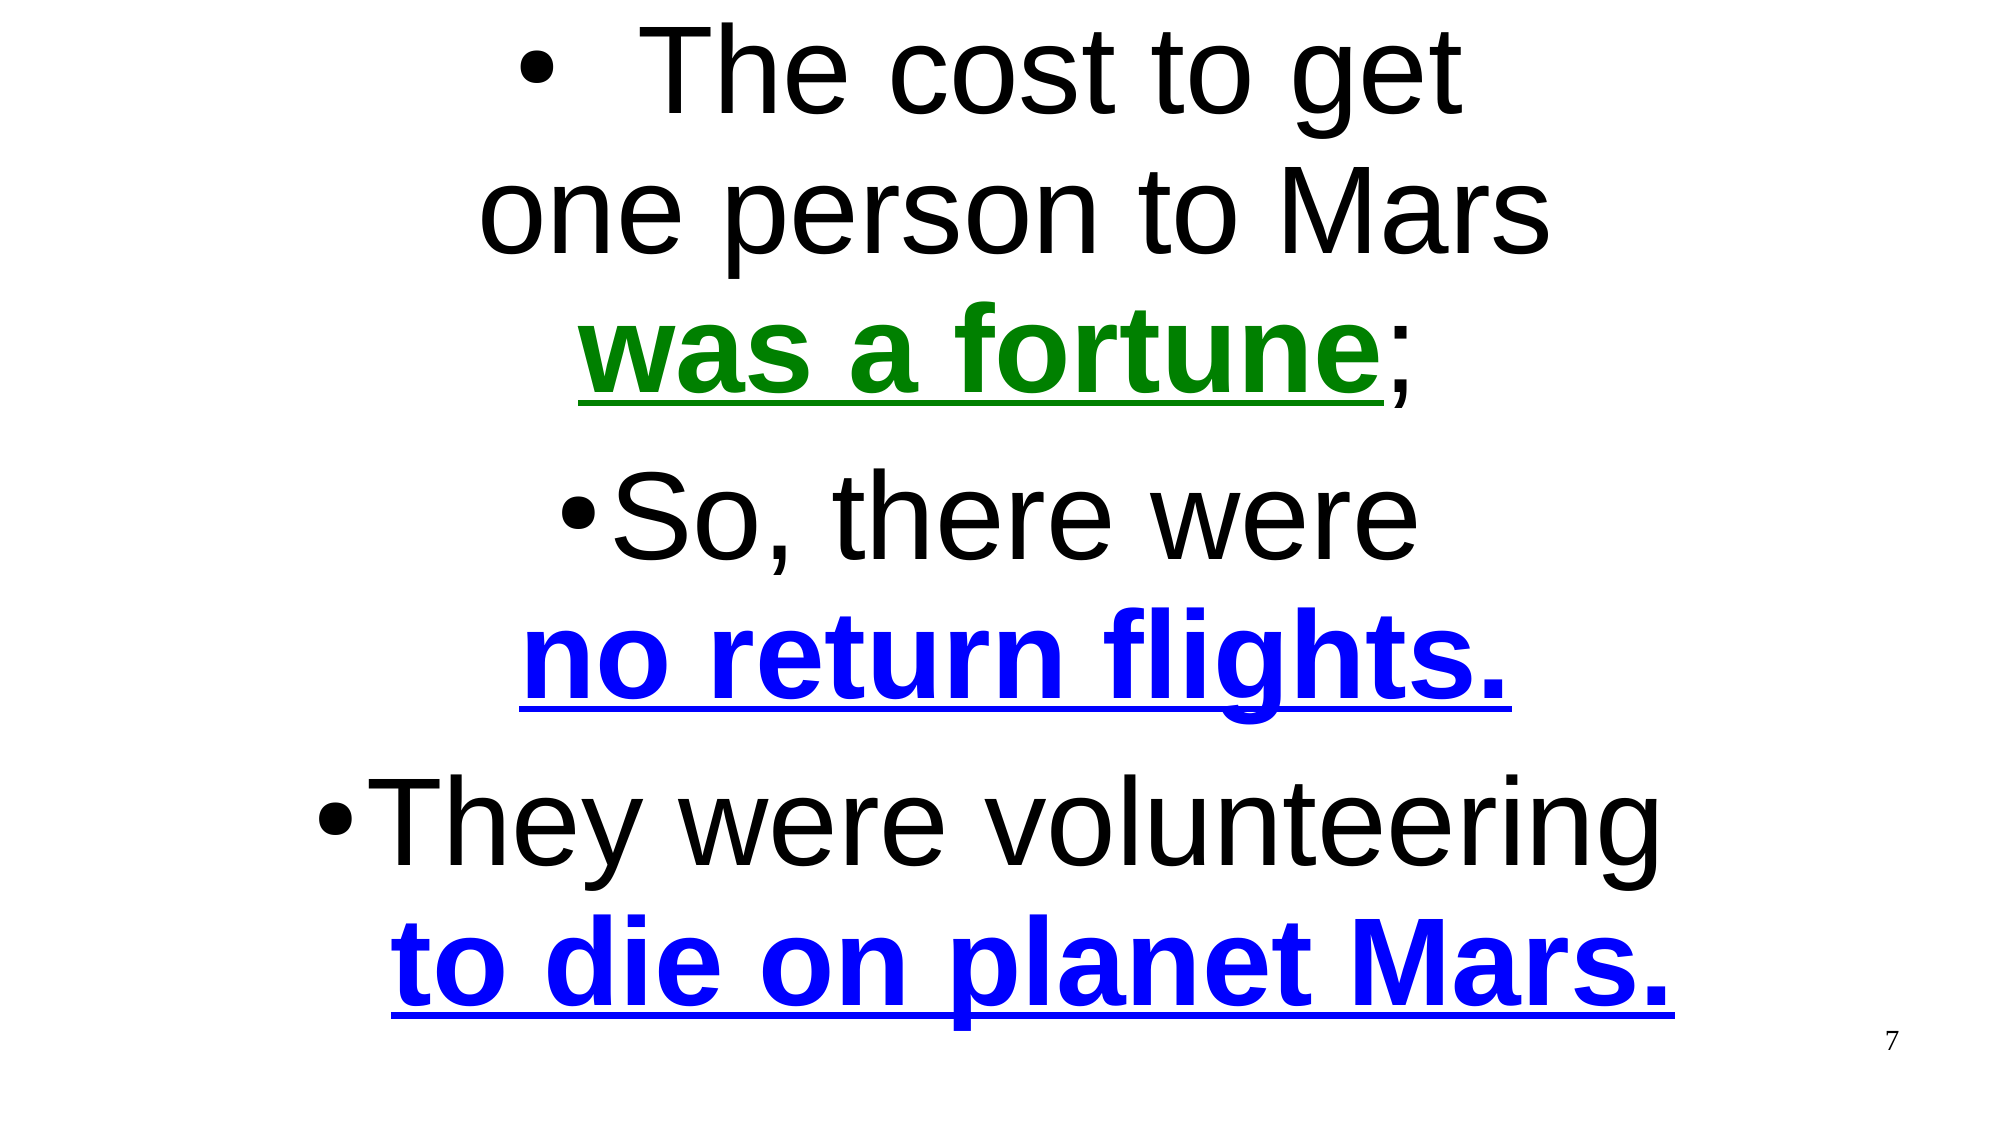

# The cost to get one person to Mars was a fortune;
So, there were
no return flights.
They were volunteering
to die on planet Mars.
7